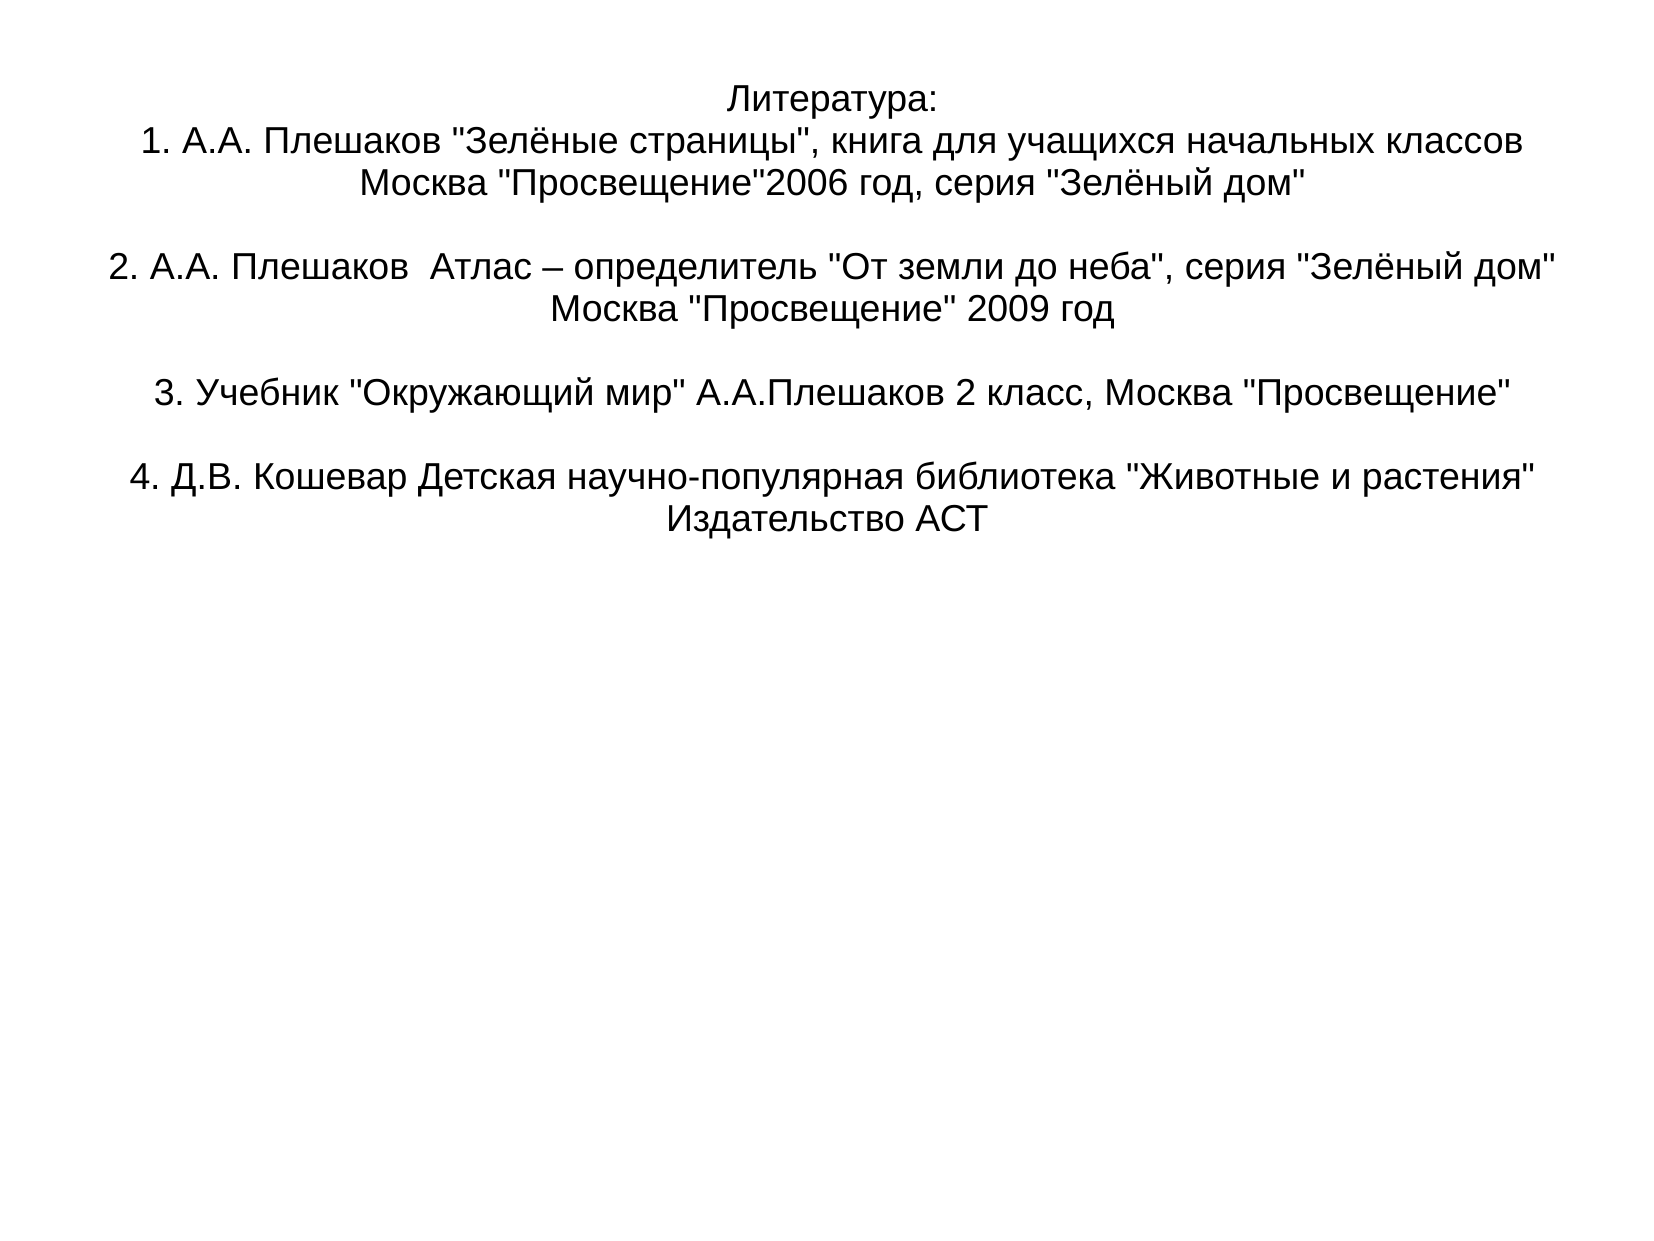

# Литература: 1. А.А. Плешаков "Зелёные страницы", книга для учащихся начальных классов Москва "Просвещение"2006 год, серия "Зелёный дом" 2. А.А. Плешаков Атлас – определитель "От земли до неба", серия "Зелёный дом" Москва "Просвещение" 2009 год 3. Учебник "Окружающий мир" А.А.Плешаков 2 класс, Москва "Просвещение" 4. Д.В. Кошевар Детская научно-популярная библиотека "Животные и растения" Издательство АСТ